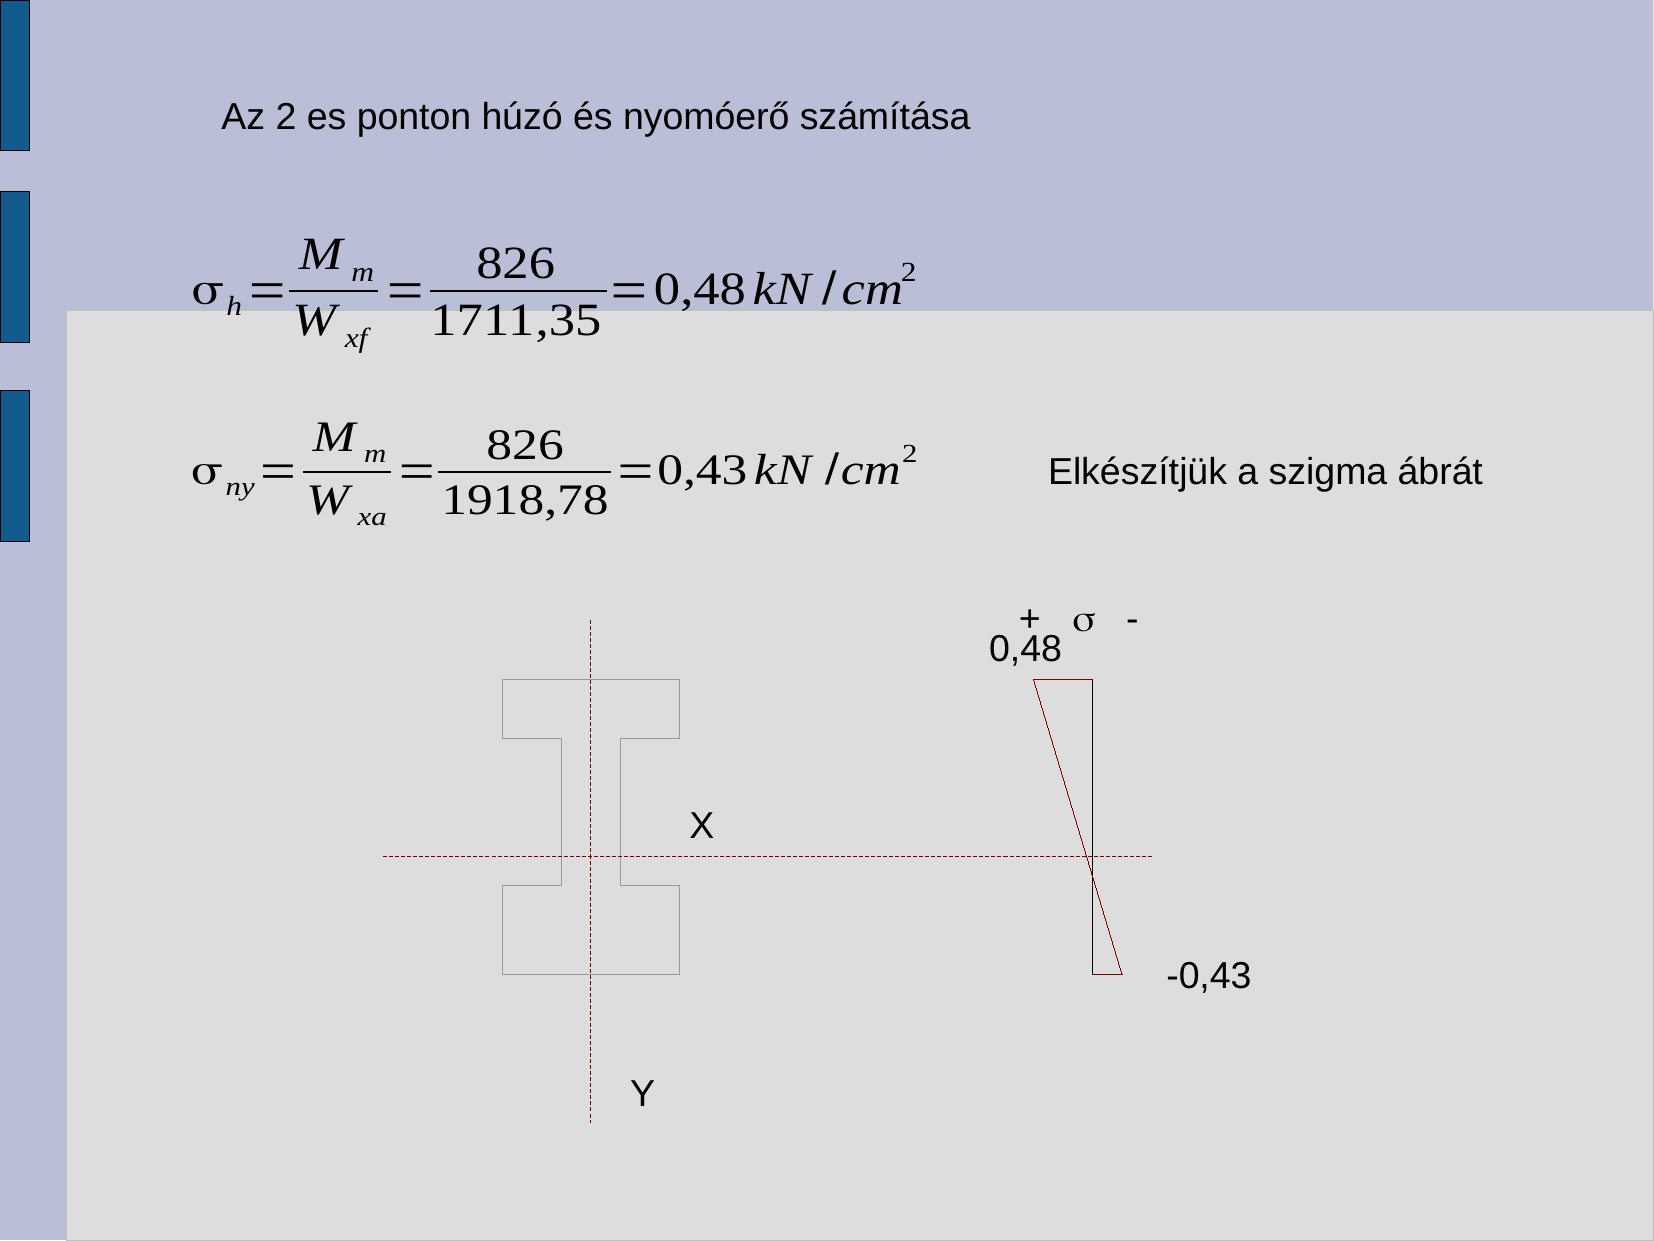

Az 2 es ponton húzó és nyomóerő számítása
Elkészítjük a szigma ábrát
+ s -
0,48
X
-0,43
Y